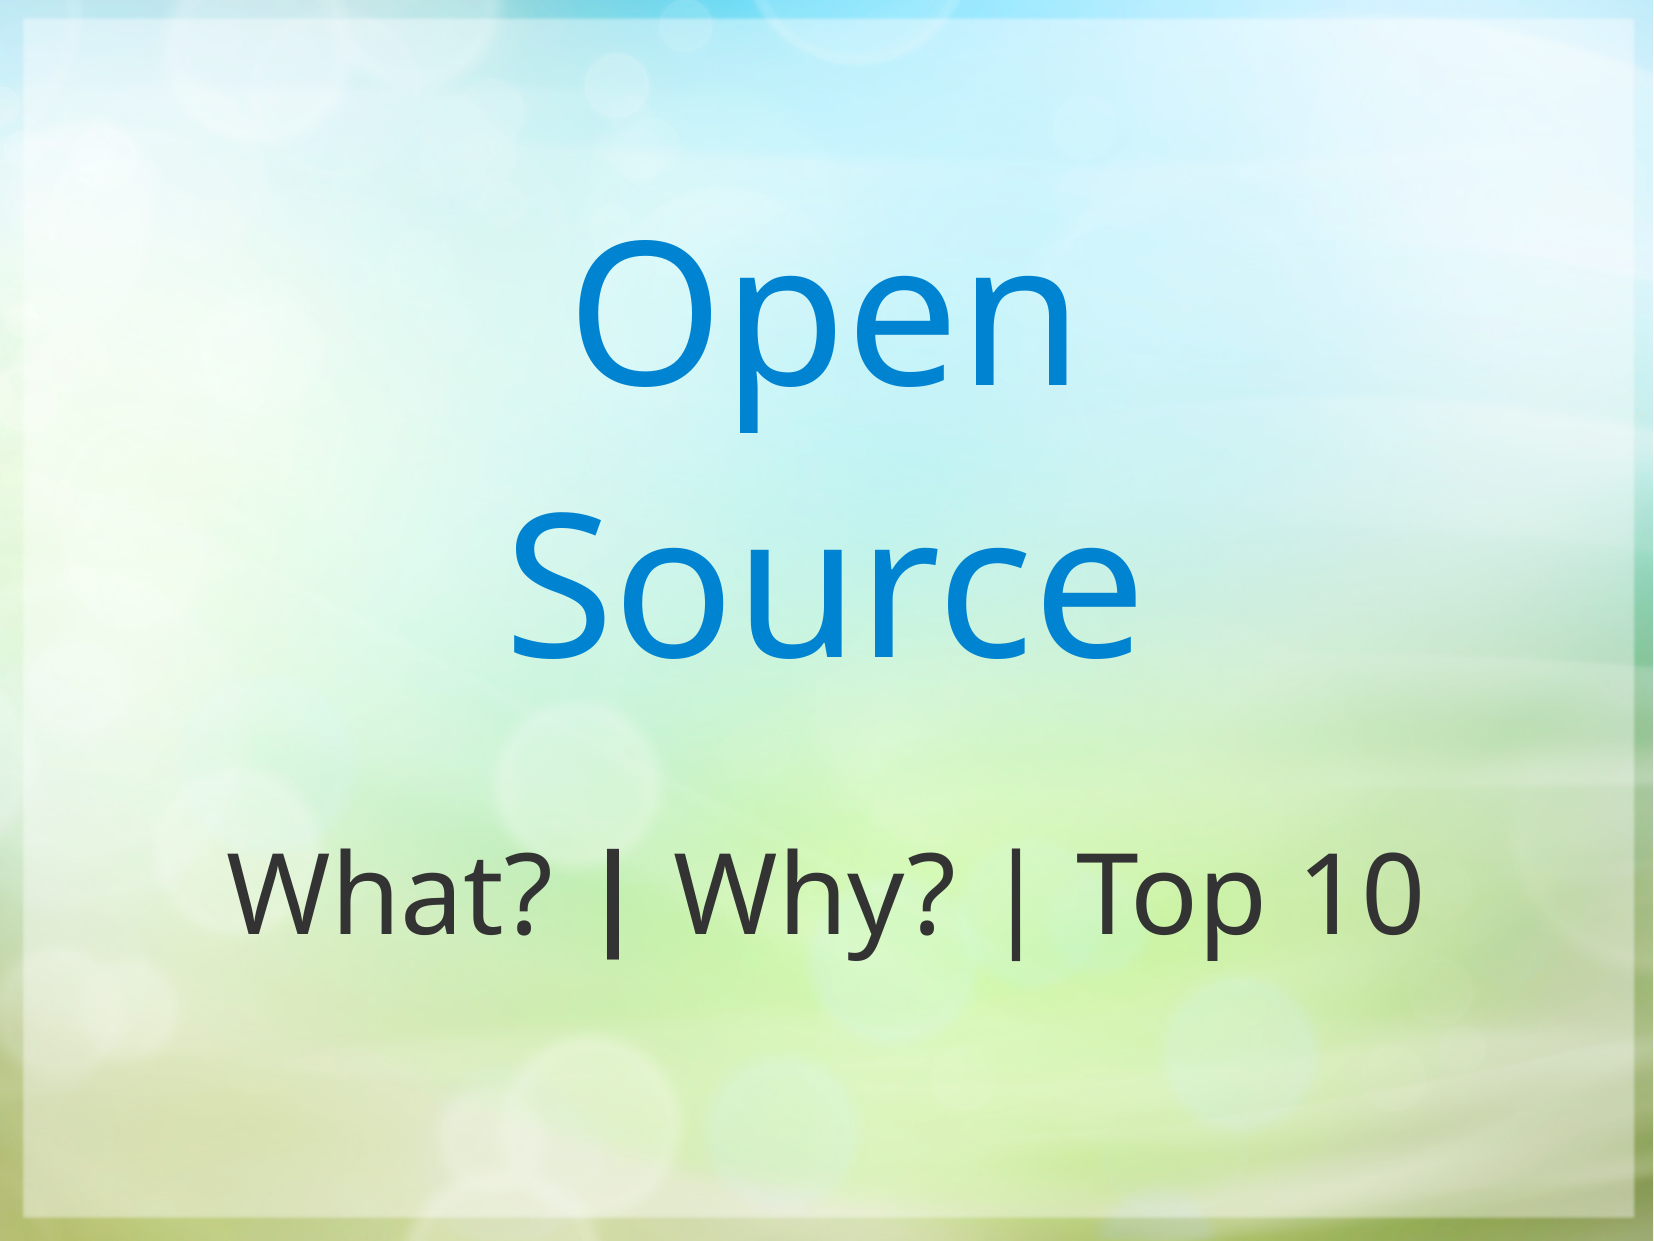

Open Source
# What? | Why? | Top 10